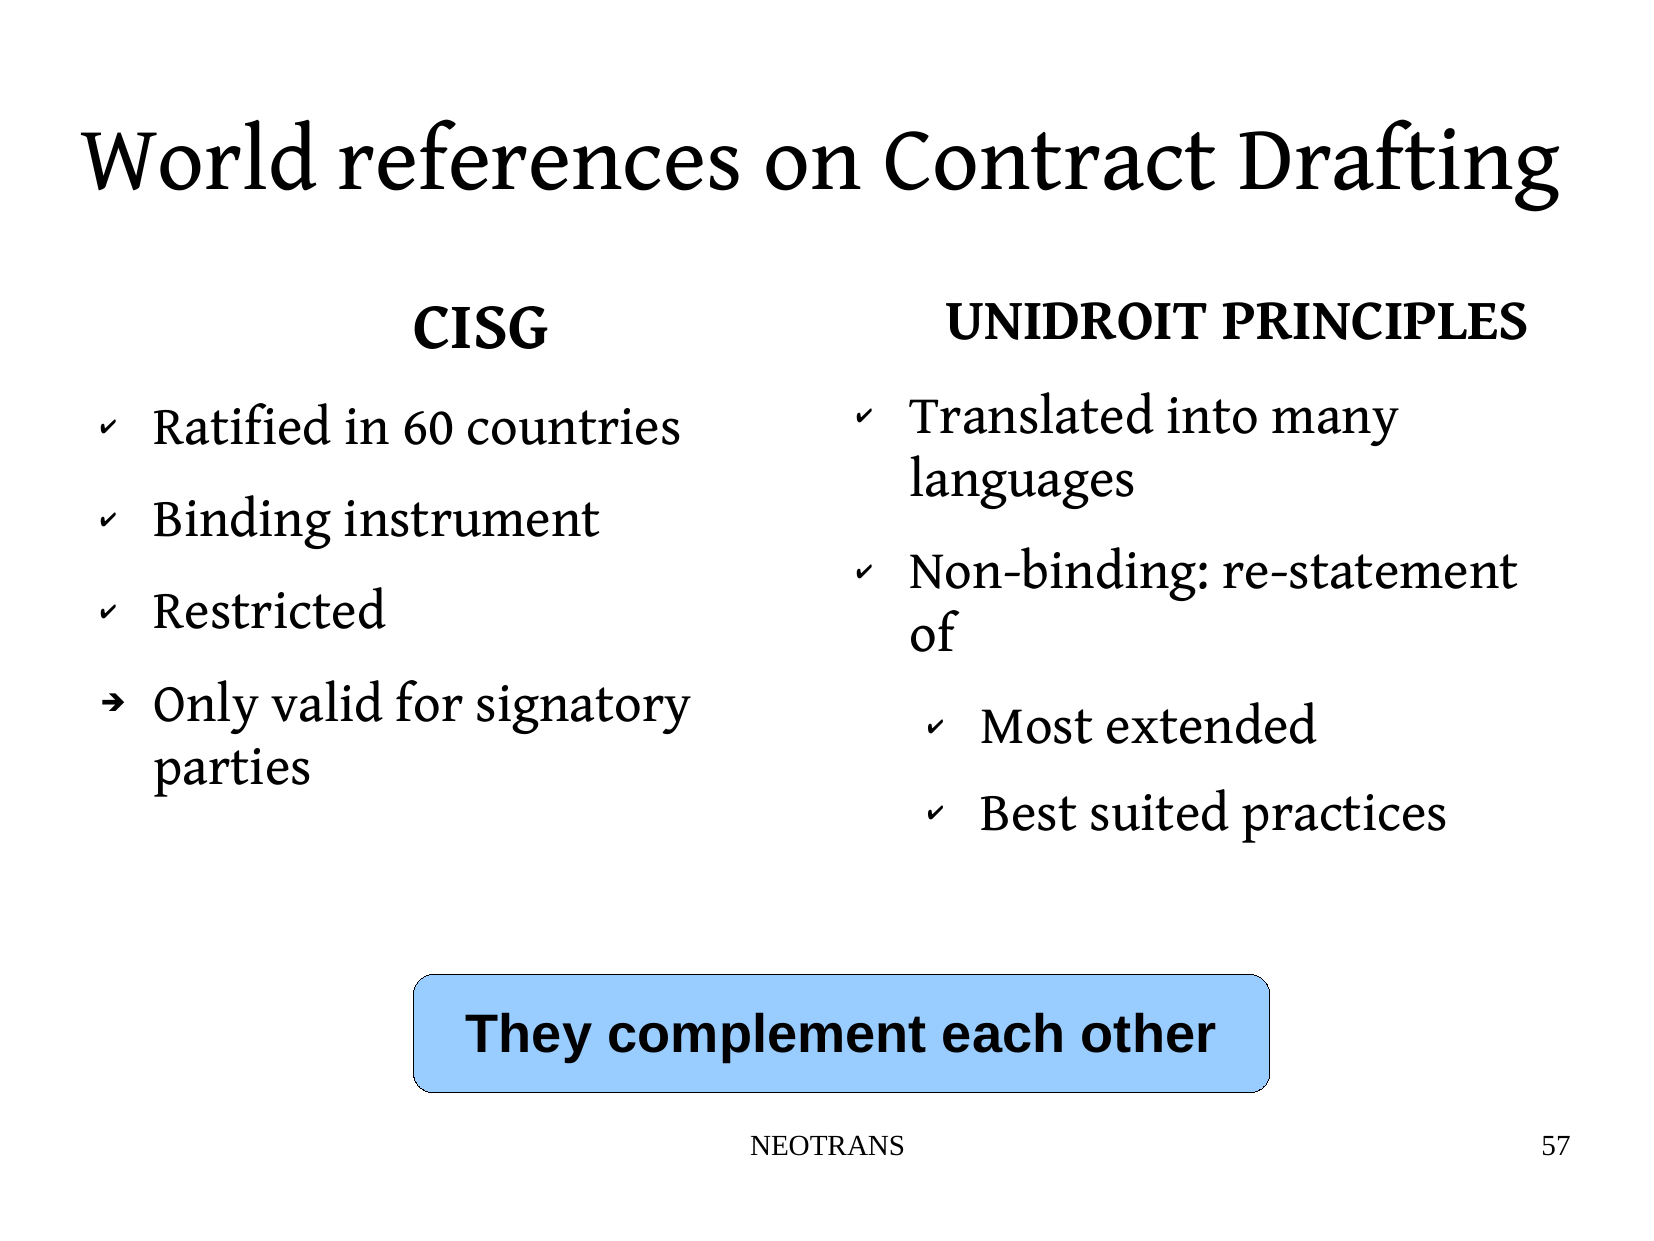

# World references on Contract Drafting
UNIDROIT PRINCIPLES
Translated into many languages
Non-binding: re-statement of
Most extended
Best suited practices
CISG
Ratified in 60 countries
Binding instrument
Restricted
Only valid for signatory parties
They complement each other
NEOTRANS
57